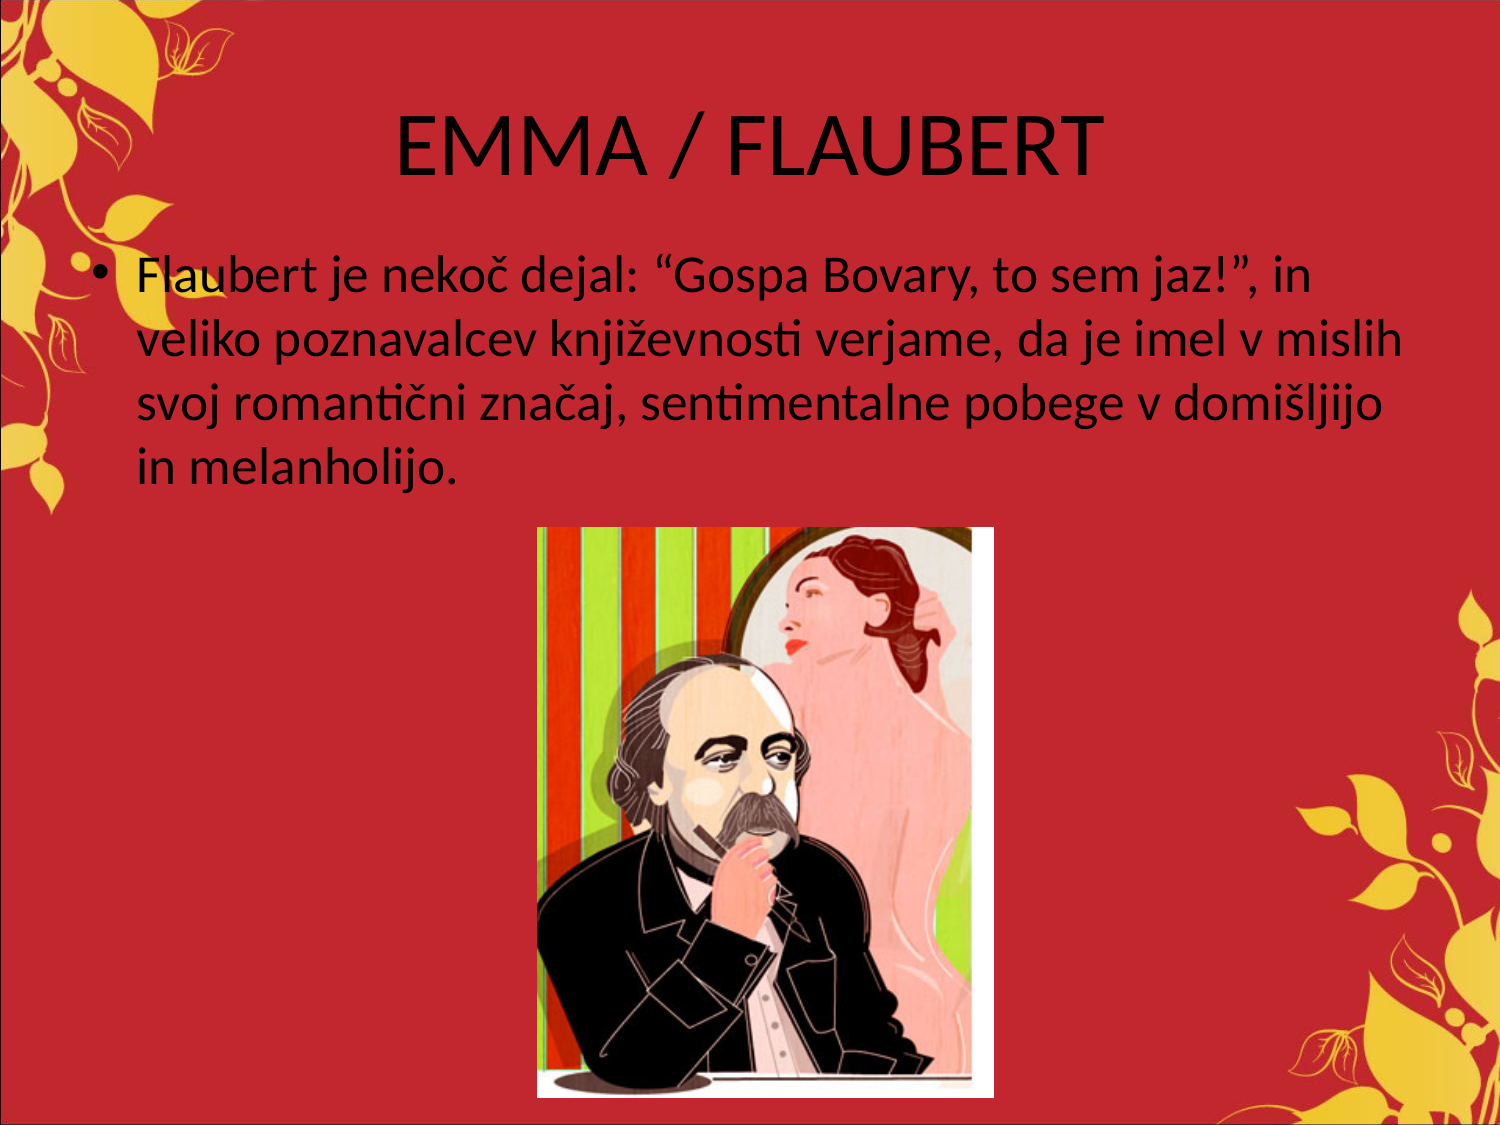

# EMMA / FLAUBERT
Flaubert je nekoč dejal: “Gospa Bovary, to sem jaz!”, in veliko poznavalcev književnosti verjame, da je imel v mislih svoj romantični značaj, sentimentalne pobege v domišljijo in melanholijo.